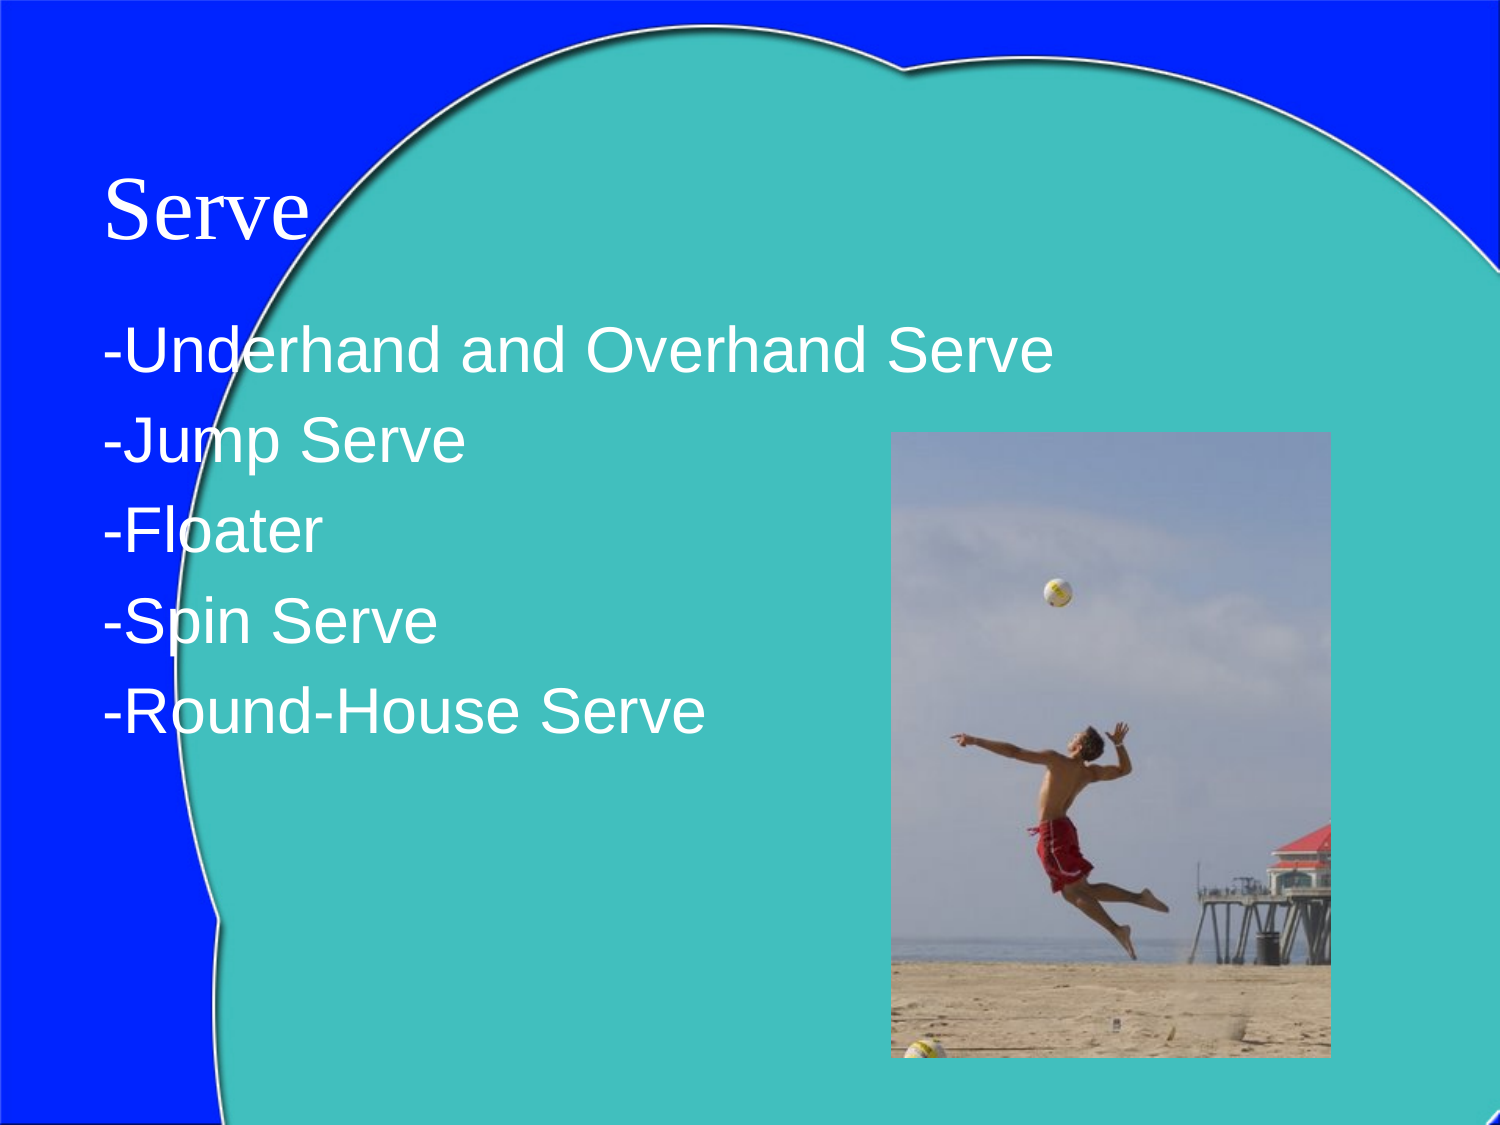

# Serve
-Underhand and Overhand Serve
-Jump Serve
-Floater
-Spin Serve
-Round-House Serve